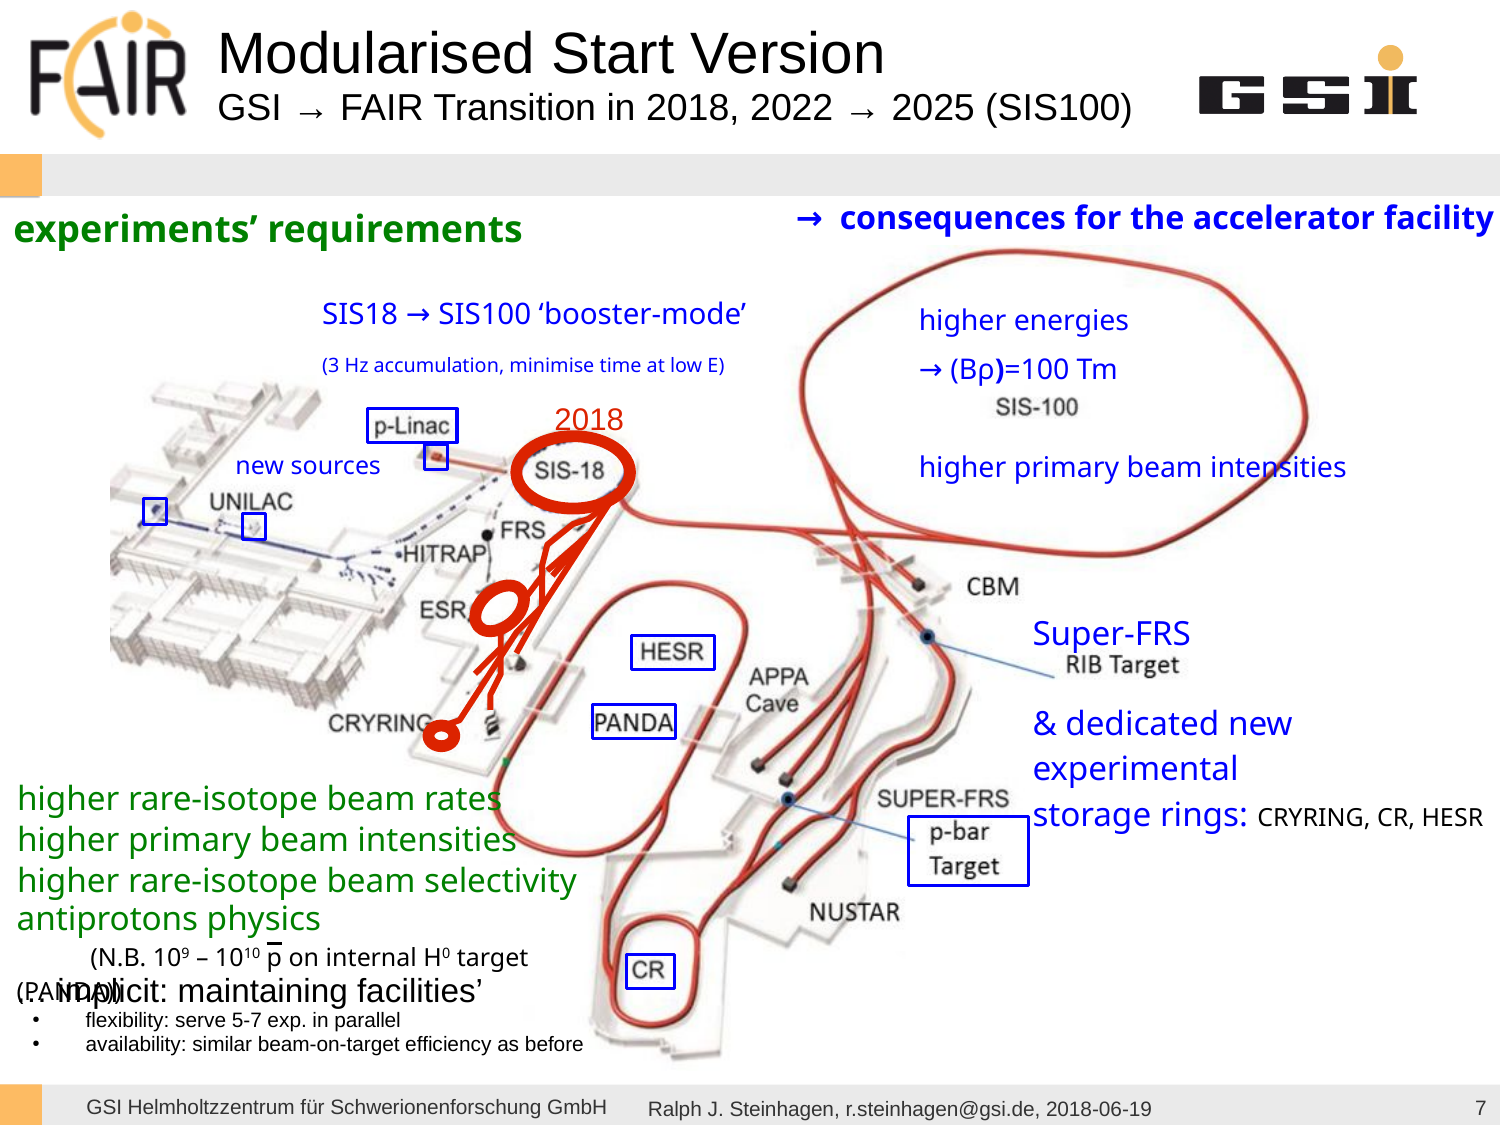

# Modularised Start Version GSI → FAIR Transition in 2018, 2022 → 2025 (SIS100)
→ consequences for the accelerator facility
experiments’ requirements
SIS18 → SIS100 ‘booster-mode’
(3 Hz accumulation, minimise time at low E)
higher energies
→ (Bρ)=100 Tm
higher primary beam intensities
2018
new sources
Super-FRS
& dedicated new experimental
storage rings: CRYRING, CR, HESR
higher rare-isotope beam rates
higher primary beam intensities
higher rare-isotope beam selectivity
antiprotons physics 				(N.B. 109 – 1010 p on internal H0 target (PANDA))
… implicit: maintaining facilities’
flexibility: serve 5-7 exp. in parallel
availability: similar beam-on-target efficiency as before